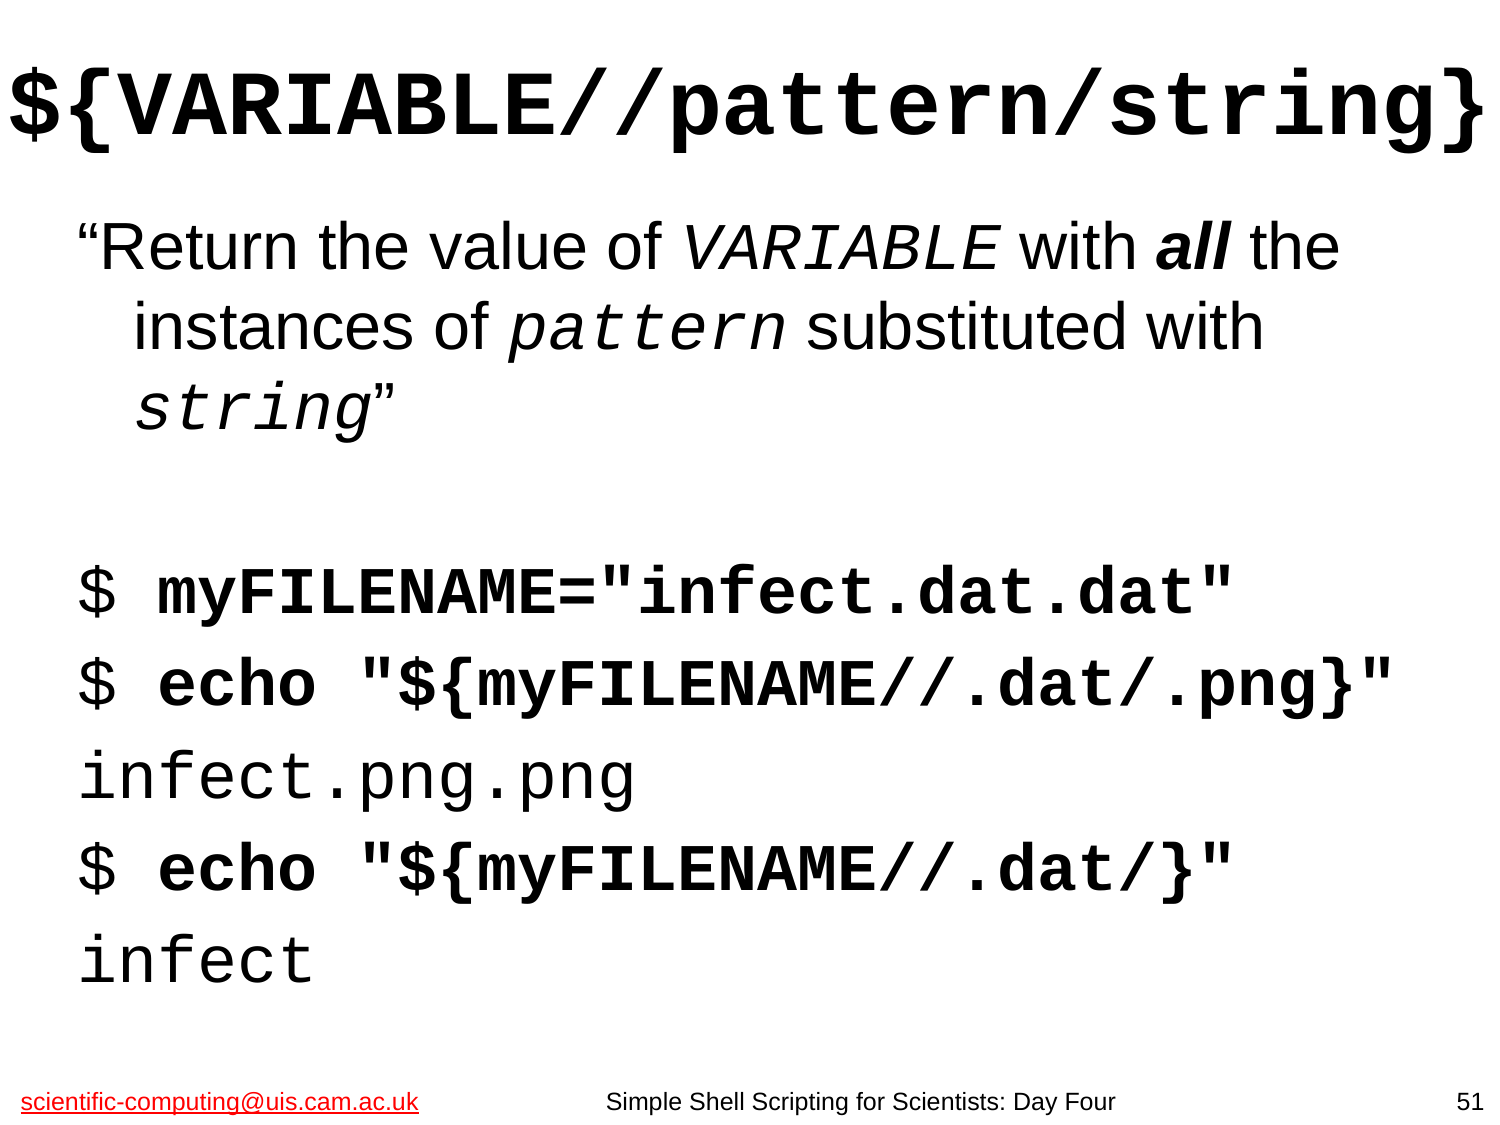

# ${VARIABLE//pattern/string}
“Return the value of VARIABLE with all the instances of pattern substituted with string”
$ myFILENAME="infect.dat.dat"
$ echo "${myFILENAME//.dat/.png}"
infect.png.png
$ echo "${myFILENAME//.dat/}"
infect
escience-support@ucs.cam.ac.uk	Simple Shell Scripting for Scientists: Day Three
51